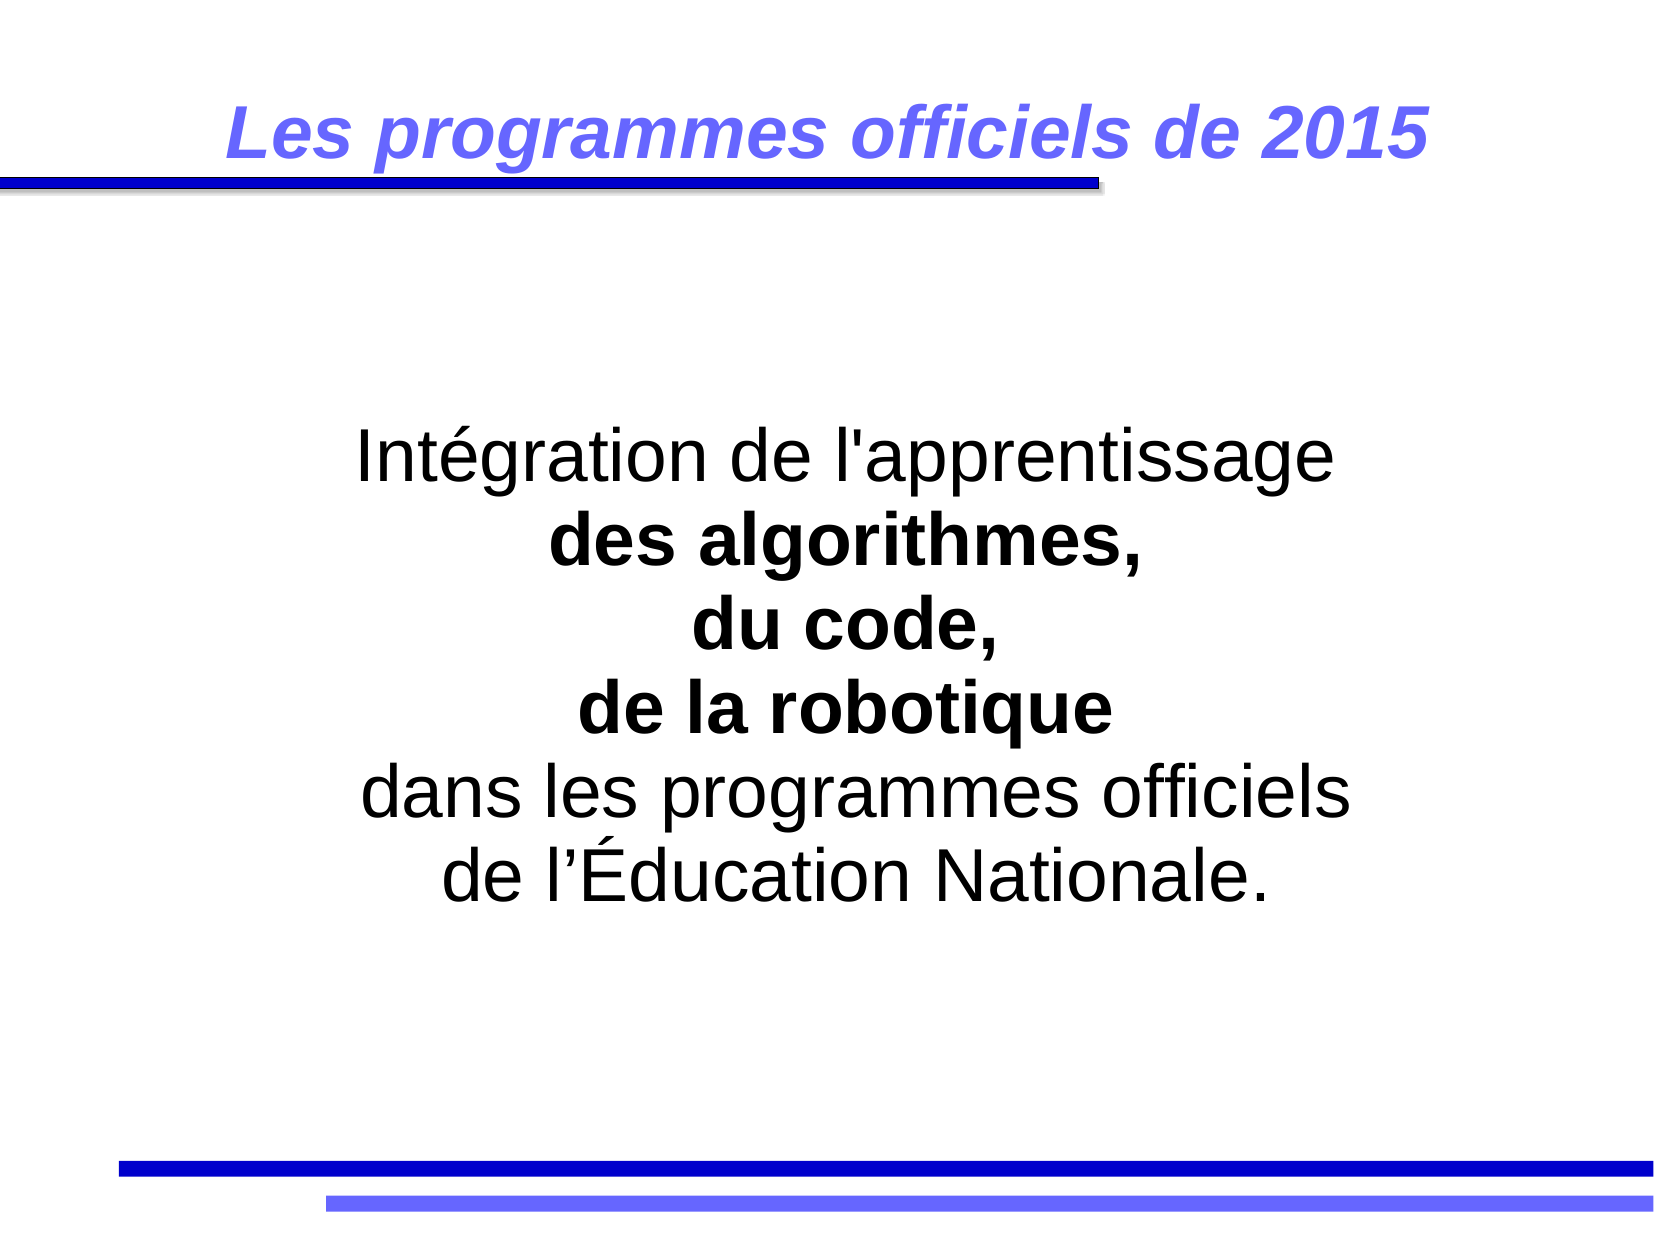

# Les programmes officiels de 2015
Intégration de l'apprentissage
des algorithmes,
du code,
de la robotique
dans les programmes officiels
de l’Éducation Nationale.